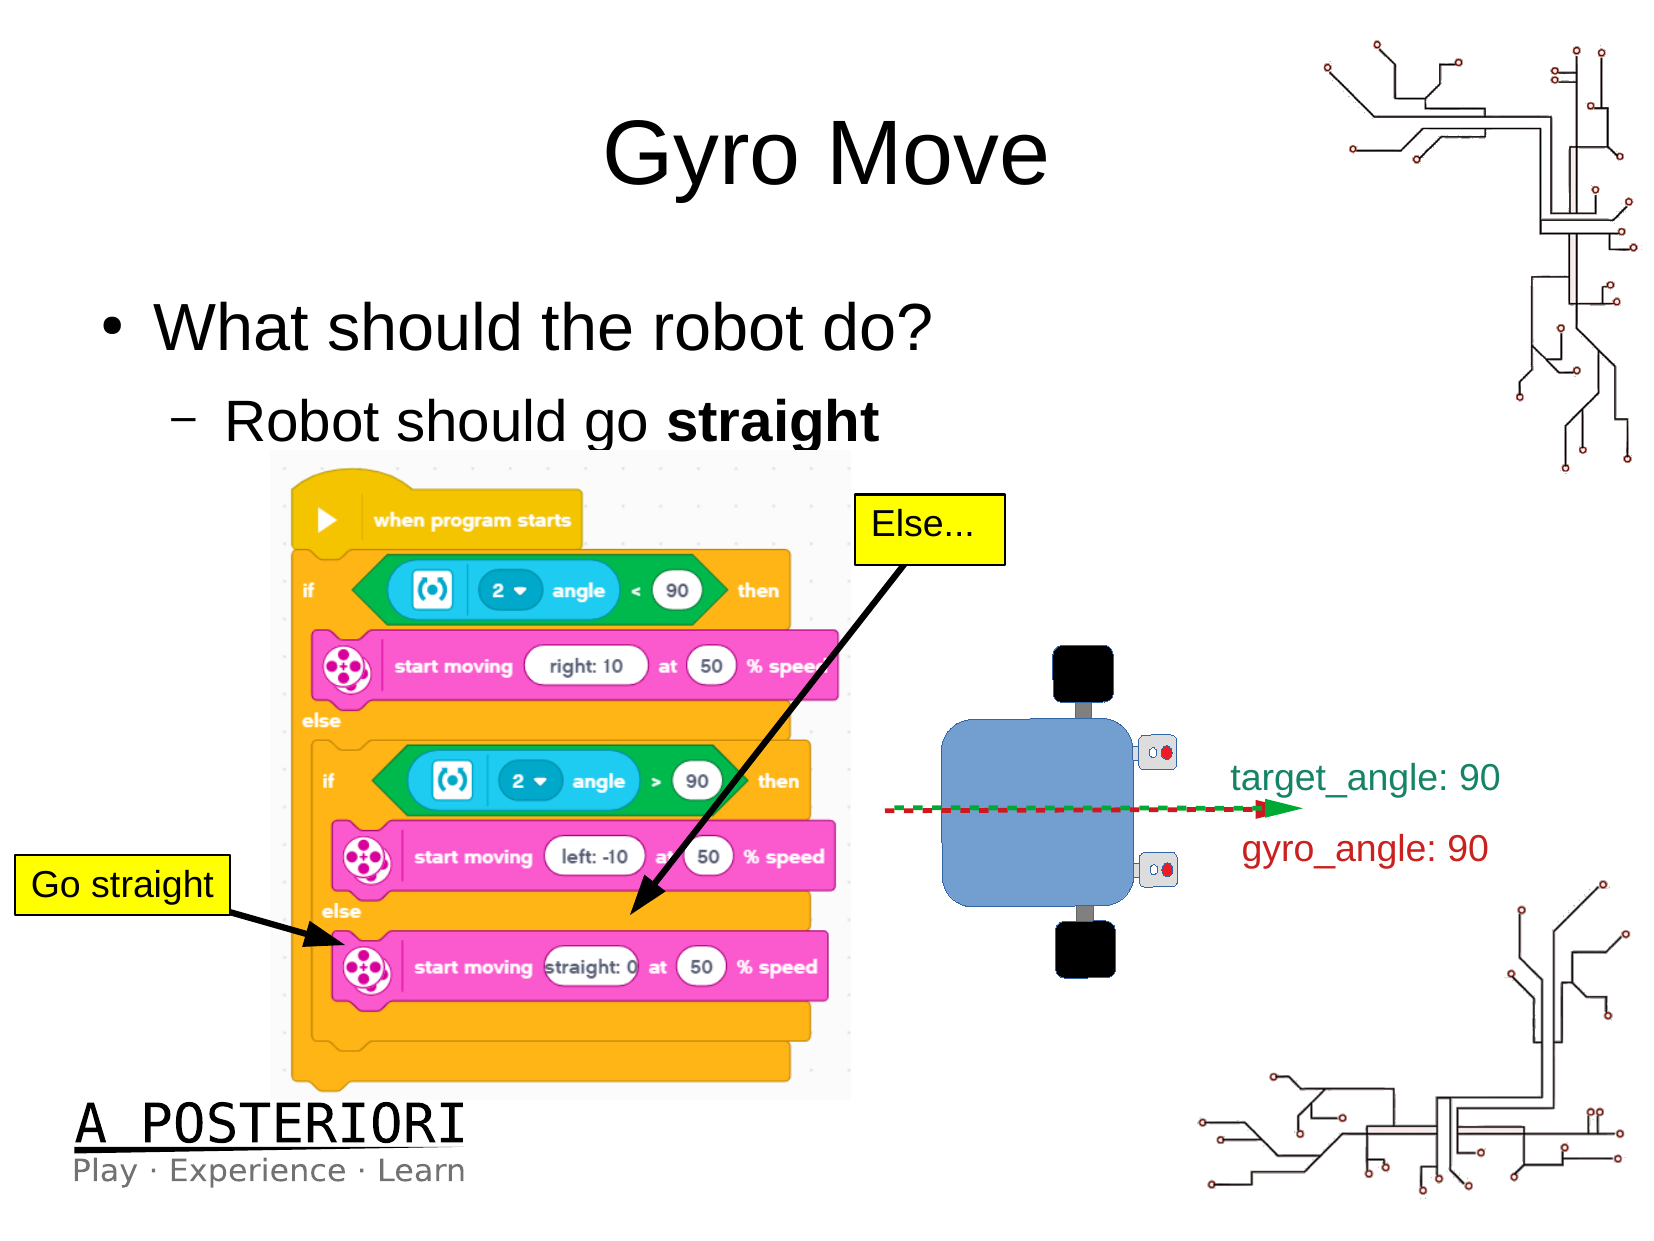

# Gyro Move
What should the robot do?
Robot should go straight
Else...
target_angle: 90
gyro_angle: 90
Go straight